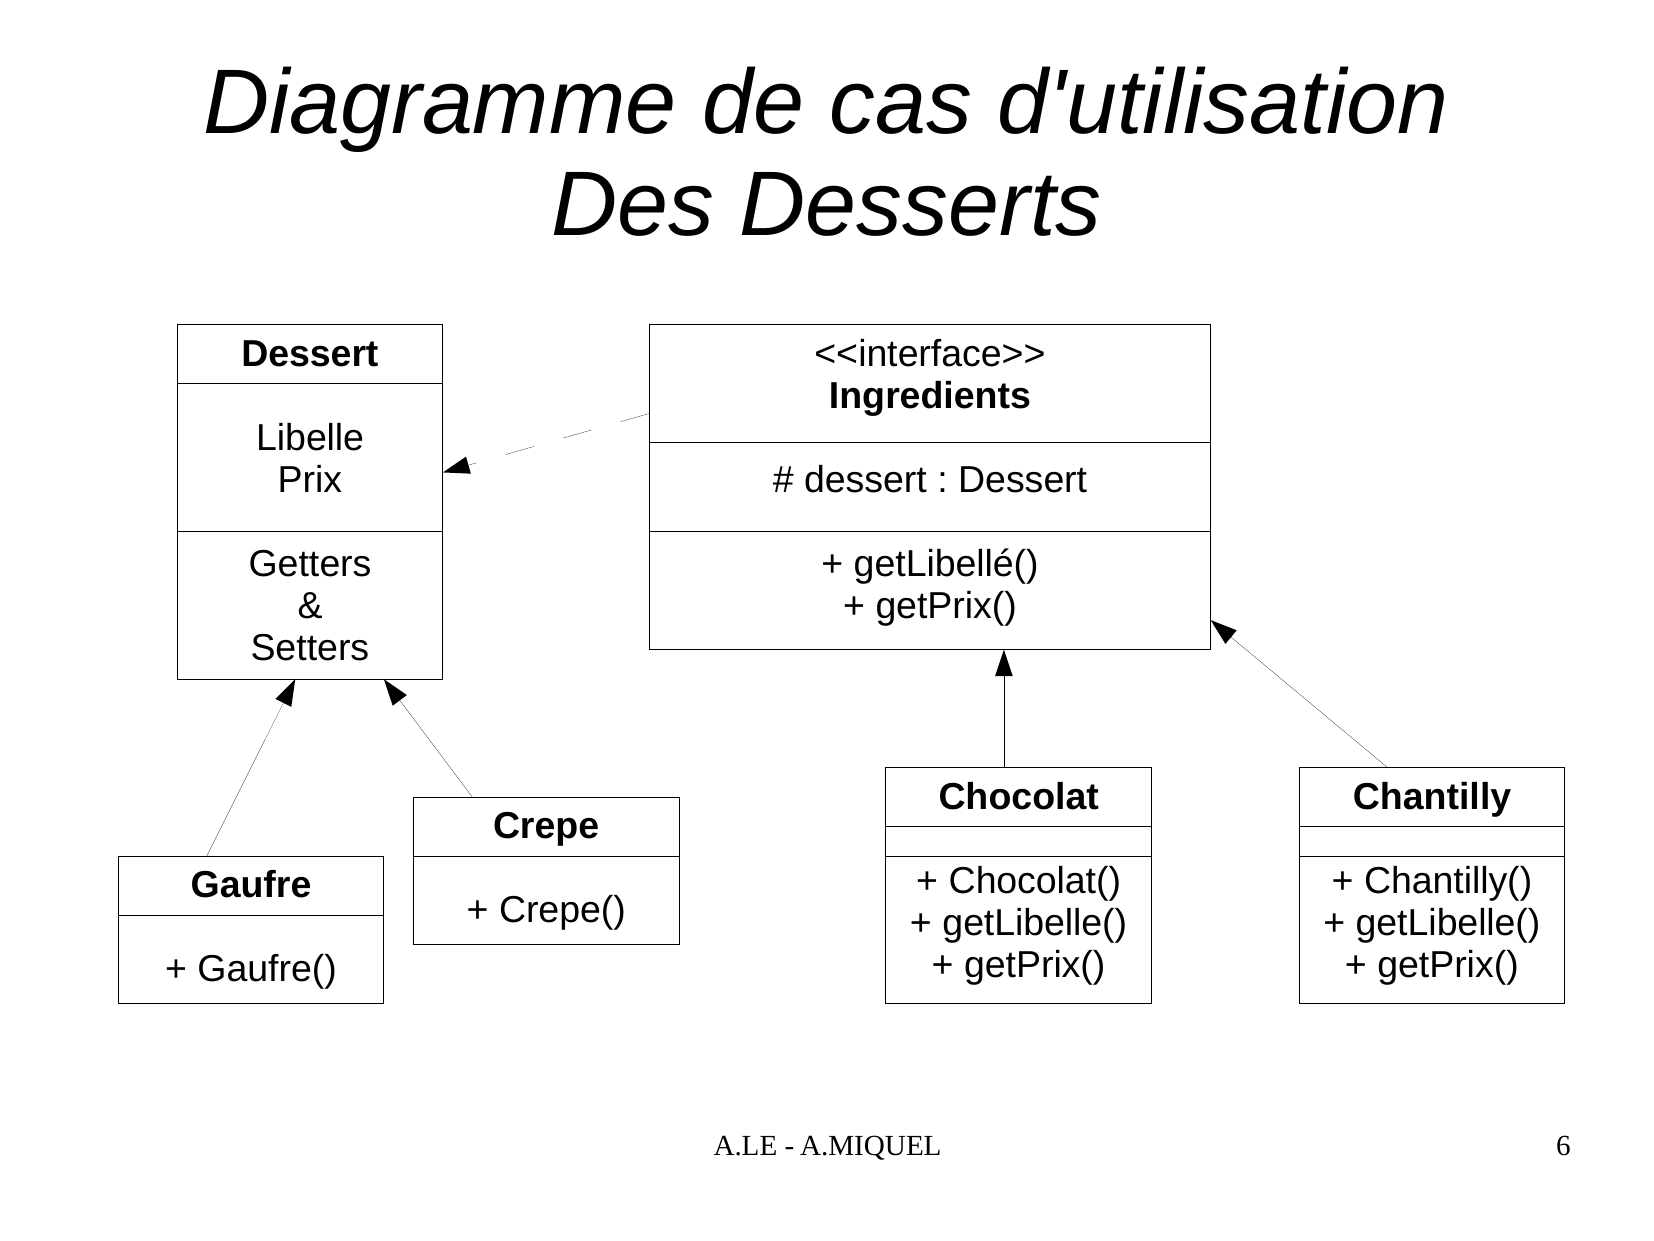

# Diagramme de cas d'utilisation Des Desserts
Dessert
Libelle
Prix
Getters
&
Setters
<<interface>>
Ingredients
# dessert : Dessert
+ getLibellé()
+ getPrix()
Chocolat
+ Chocolat()
+ getLibelle()
+ getPrix()
Chantilly
+ Chantilly()
+ getLibelle()
+ getPrix()
Crepe
+ Crepe()
Gaufre
+ Gaufre()
A.LE - A.MIQUEL
6